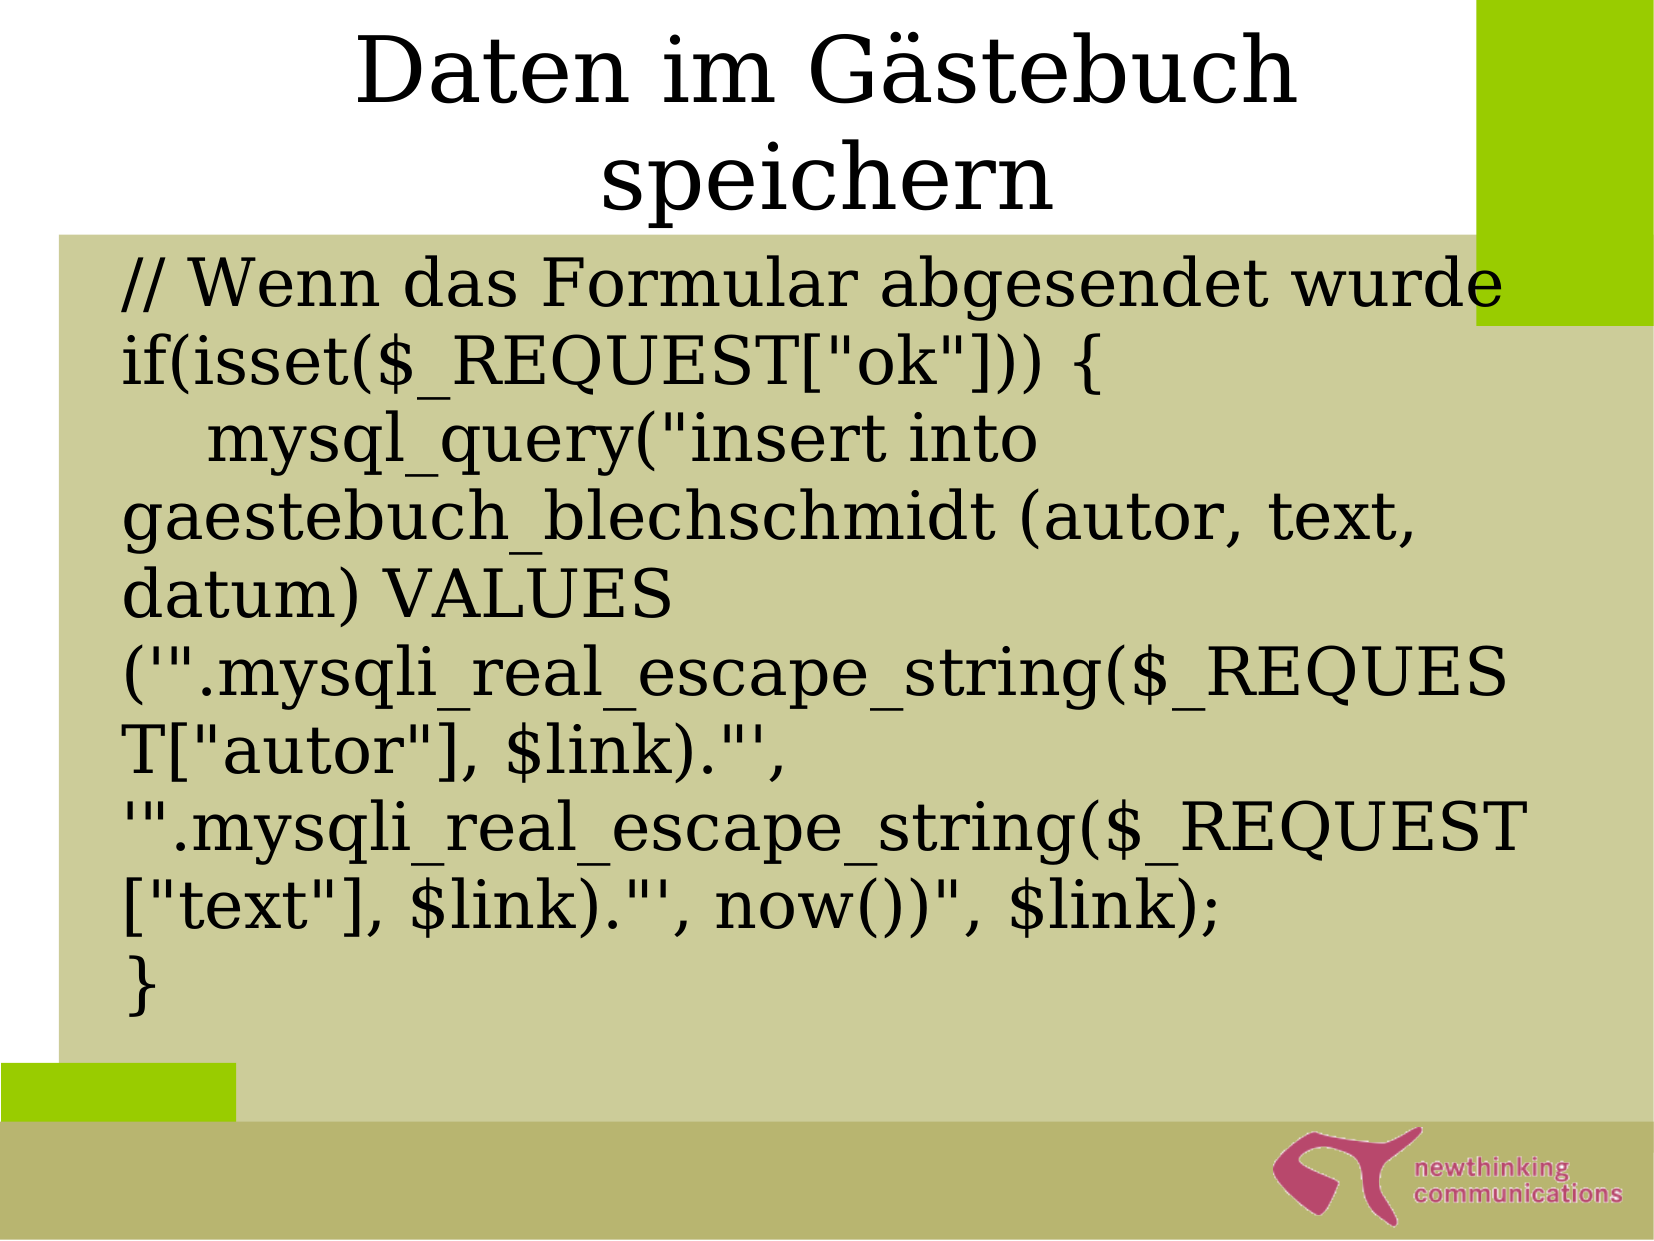

# Daten im Gästebuch speichern
// Wenn das Formular abgesendet wurde
if(isset($_REQUEST["ok"])) {
 mysql_query("insert into gaestebuch_blechschmidt (autor, text, datum) VALUES ('".mysqli_real_escape_string($_REQUEST["autor"], $link)."', '".mysqli_real_escape_string($_REQUEST["text"], $link)."', now())", $link);
}